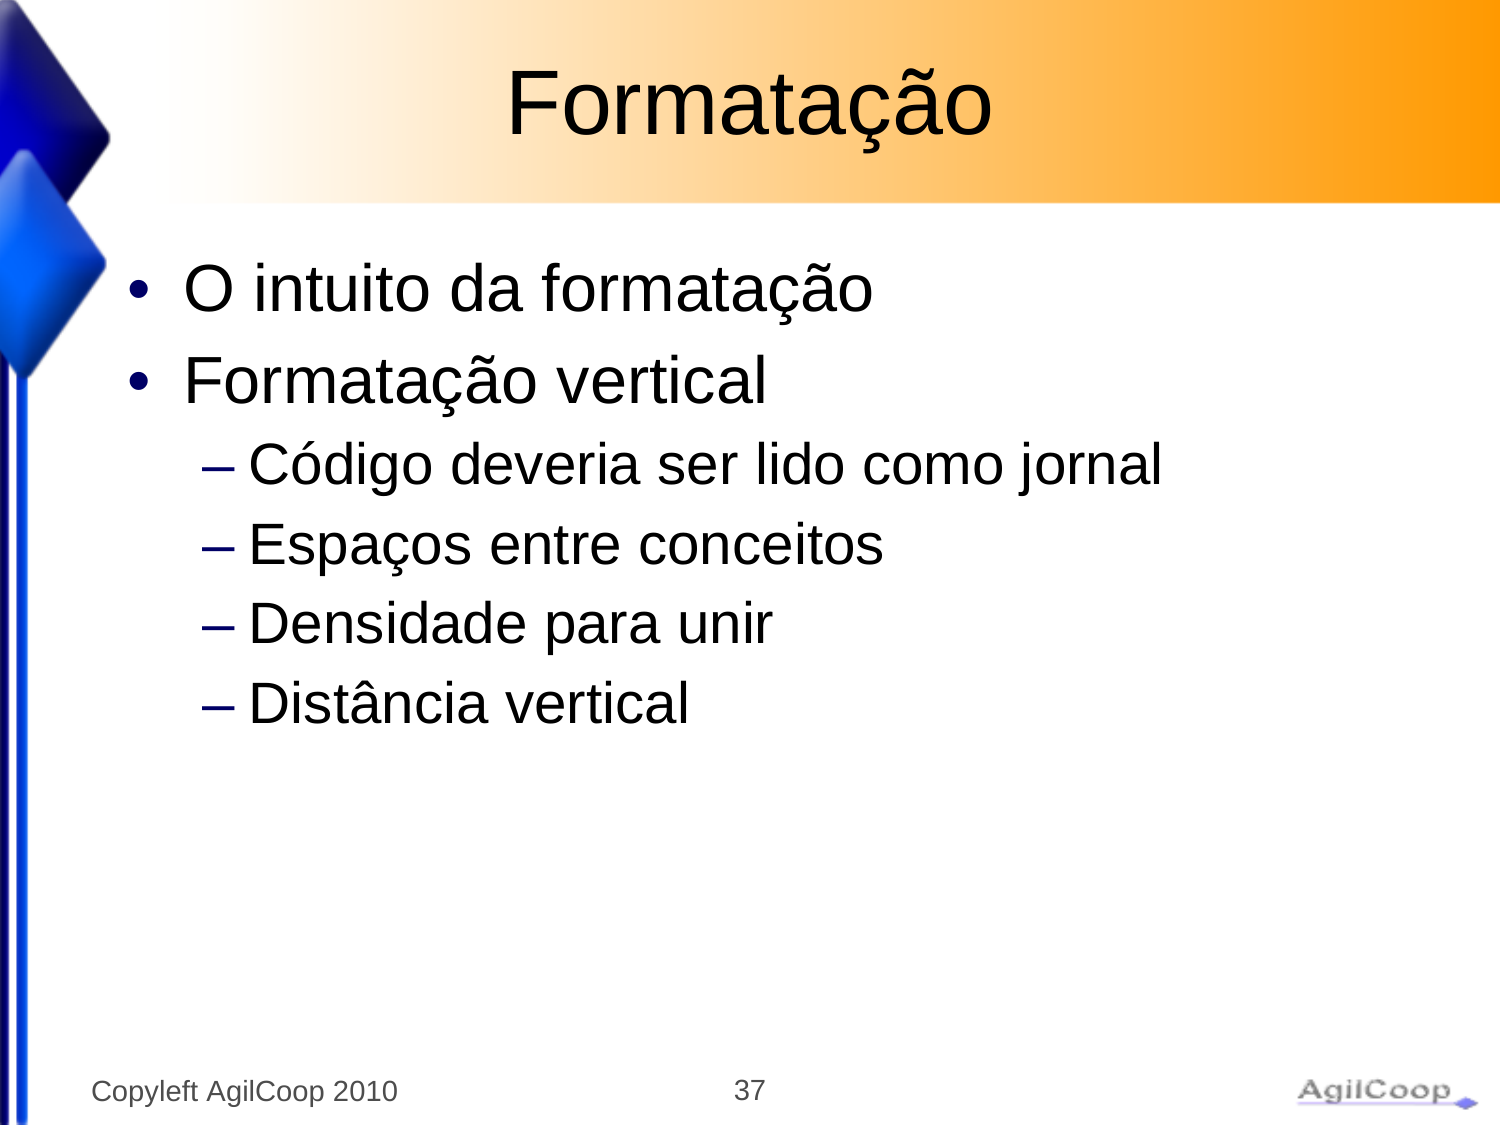

# Formatação
O intuito da formatação
Formatação vertical
Código deveria ser lido como jornal
Espaços entre conceitos
Densidade para unir
Distância vertical
Copyleft AgilCoop 2010
37